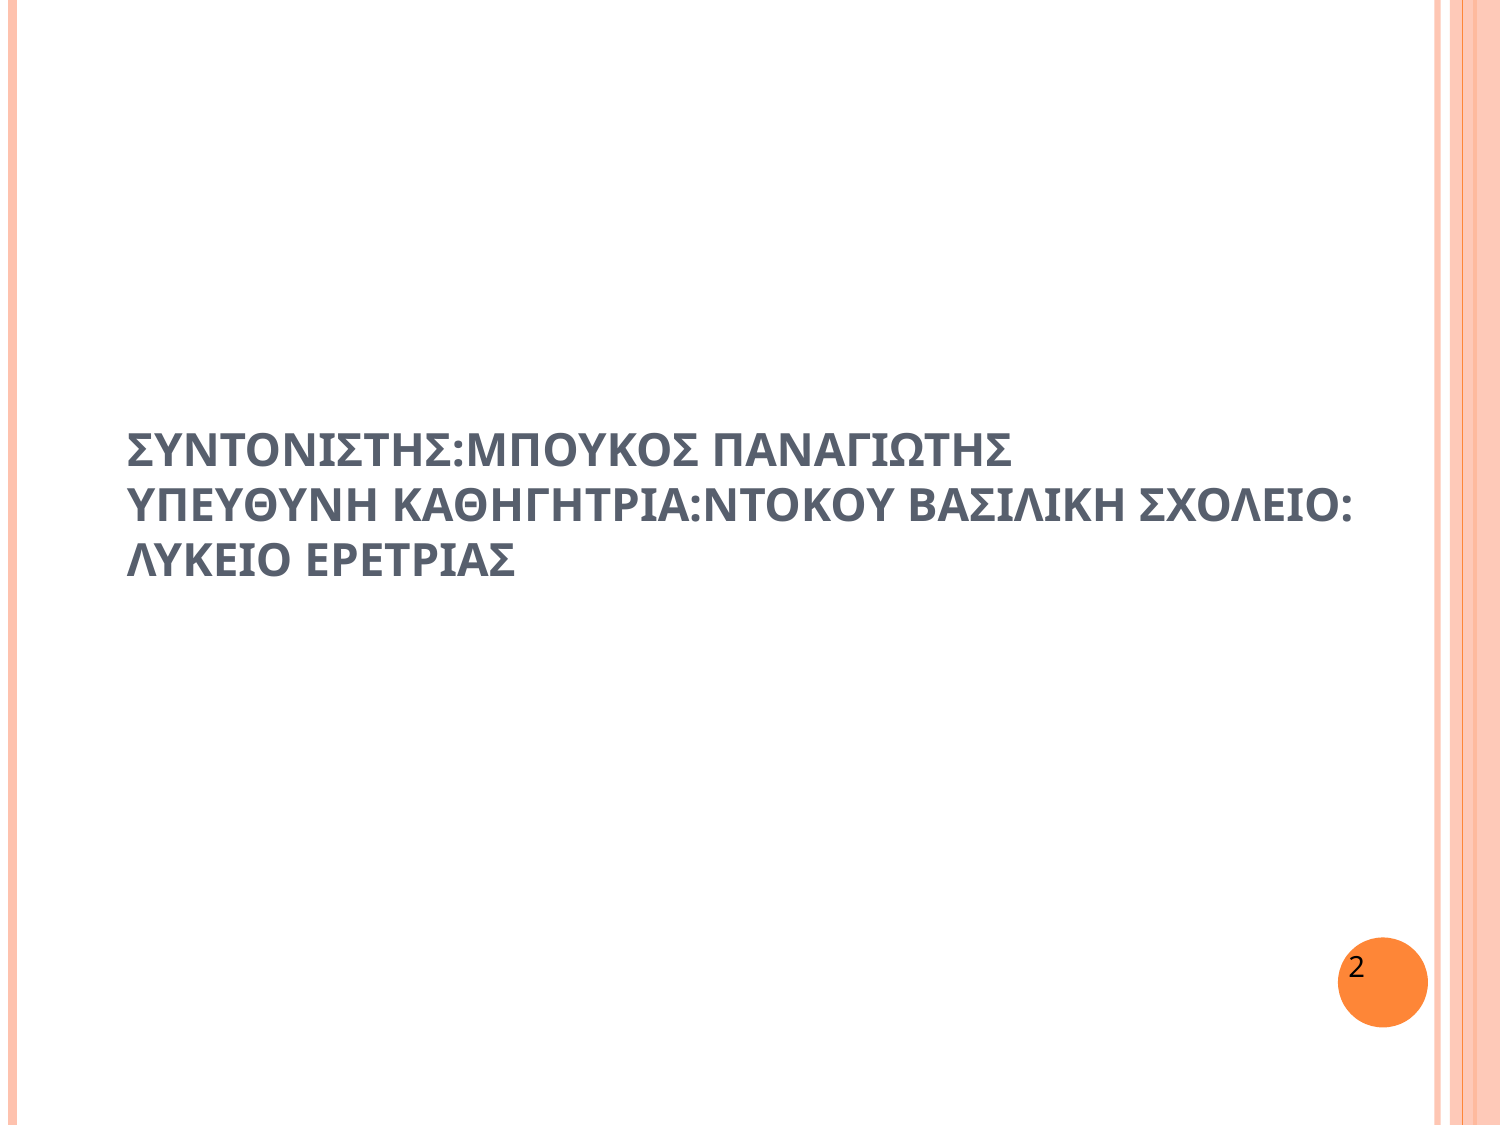

ΣΥΝΤΟΝΙΣΤΗΣ:ΜΠΟΥΚΟΣ ΠΑΝΑΓΙΩΤΗΣ
ΥΠΕΥΘΥΝΗ ΚΑΘΗΓΗΤΡΙΑ:ΝΤΟΚΟΥ ΒΑΣΙΛΙΚΗ ΣΧΟΛΕΙΟ: ΛΥΚΕΙΟ ΕΡΕΤΡΙΑΣ